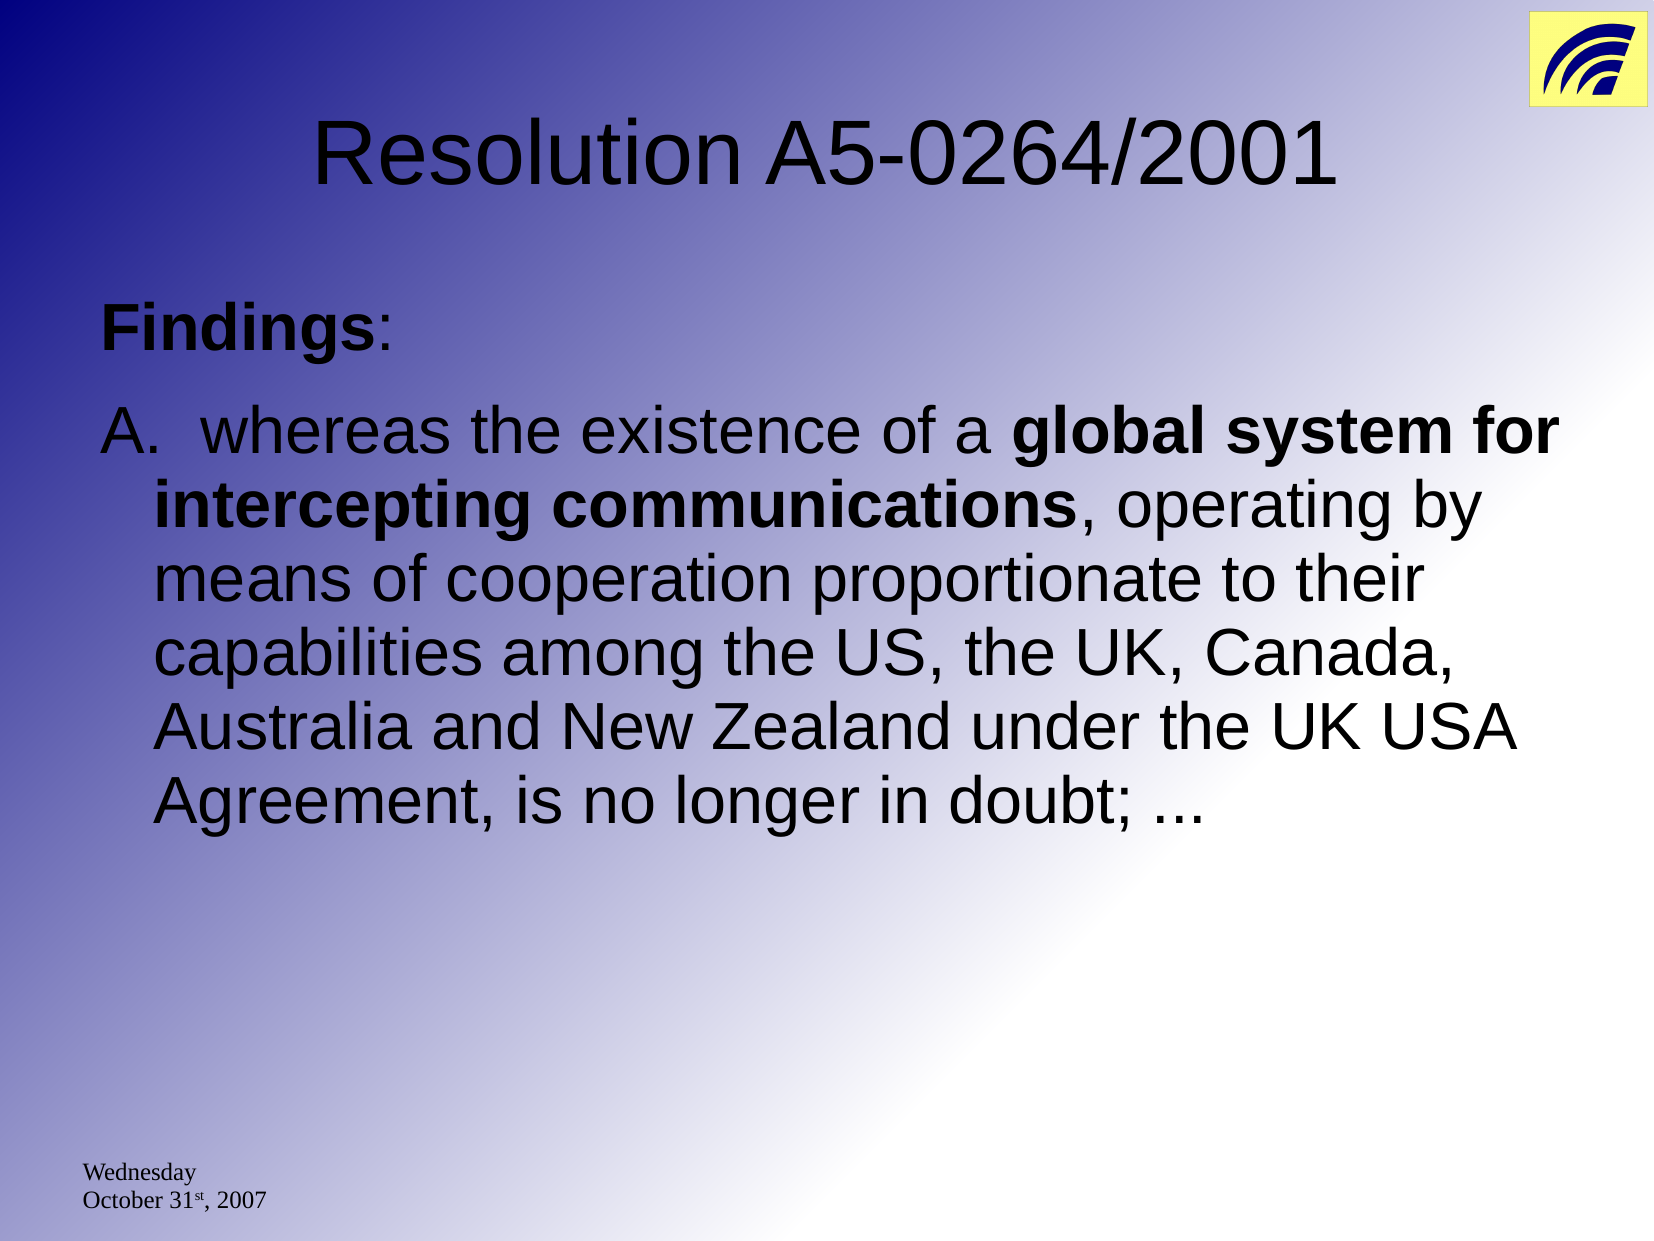

# Resolution A5-0264/2001
Findings:
A. whereas the existence of a global system for intercepting communications, operating by means of cooperation proportionate to their capabilities among the US, the UK, Canada, Australia and New Zealand under the UK USA Agreement, is no longer in doubt; ...